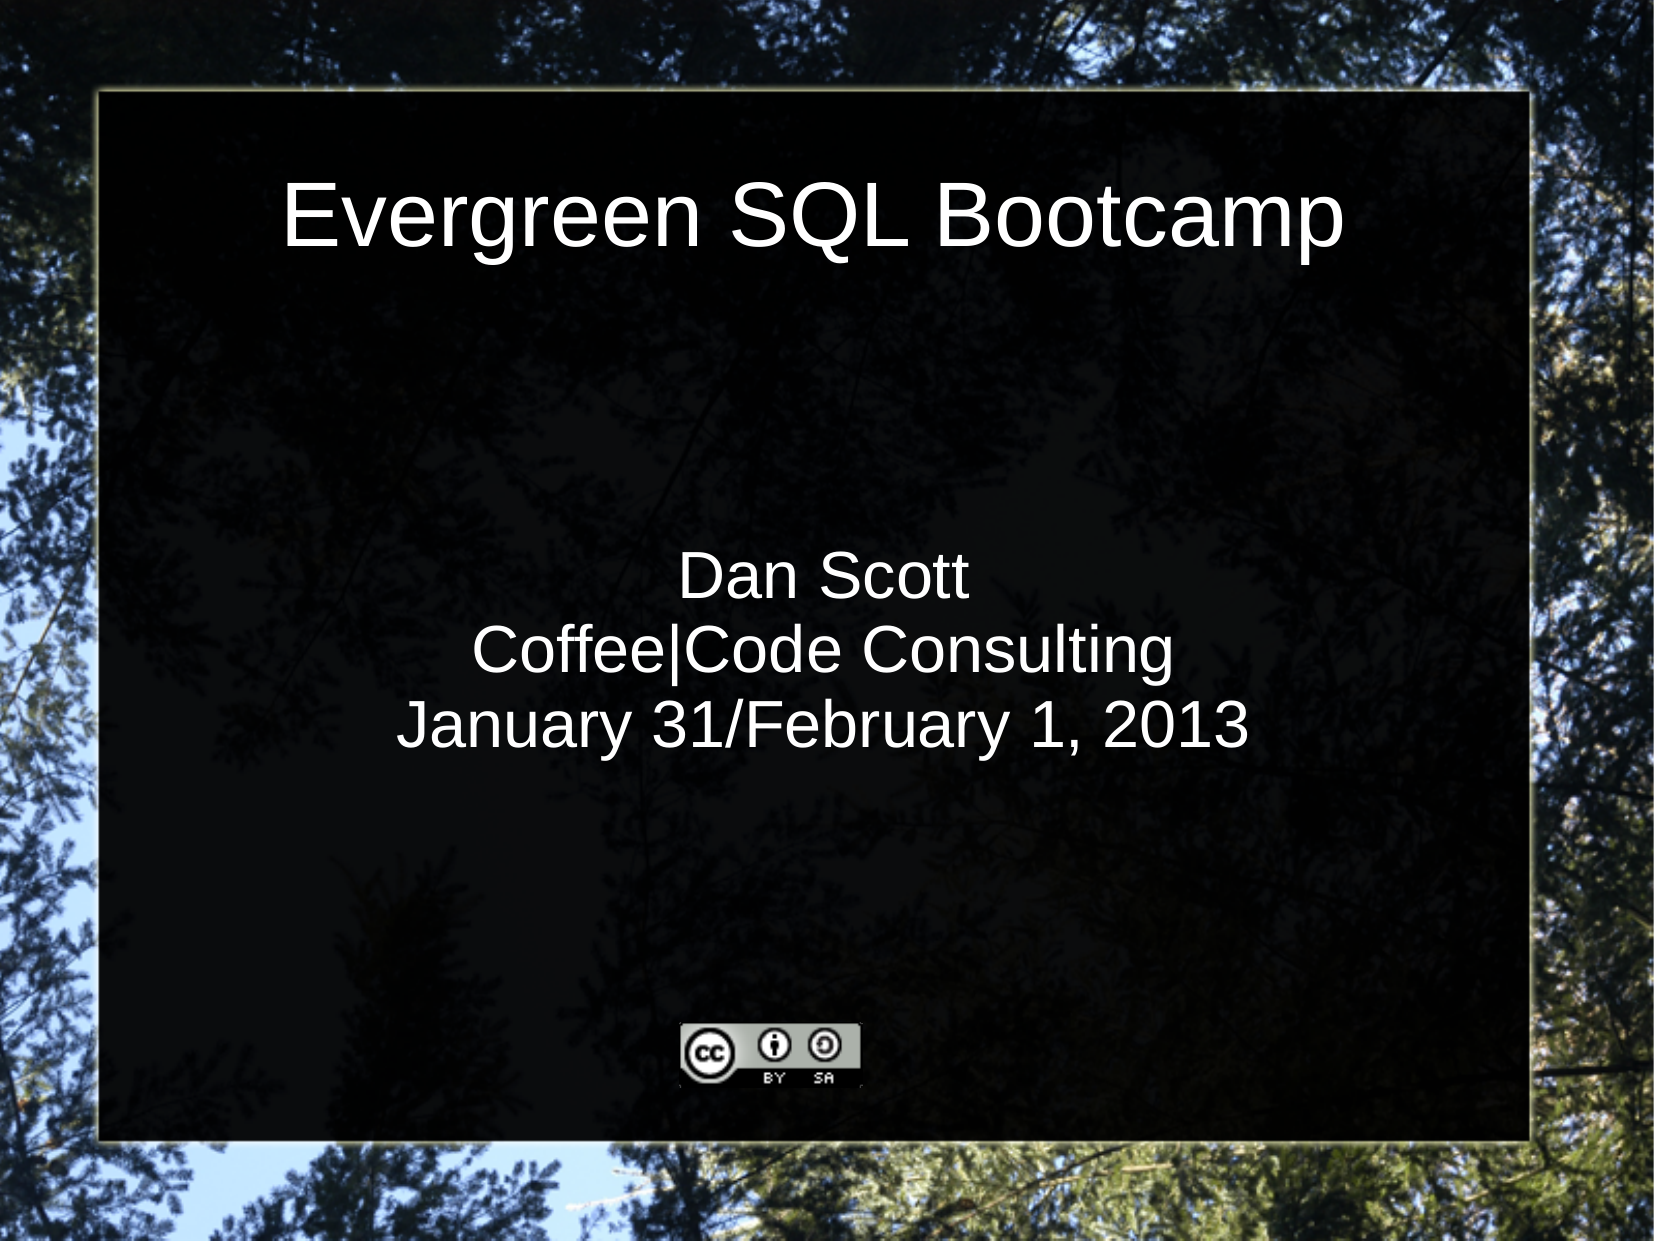

# Evergreen SQL Bootcamp
Dan Scott
Coffee|Code Consulting
January 31/February 1, 2013